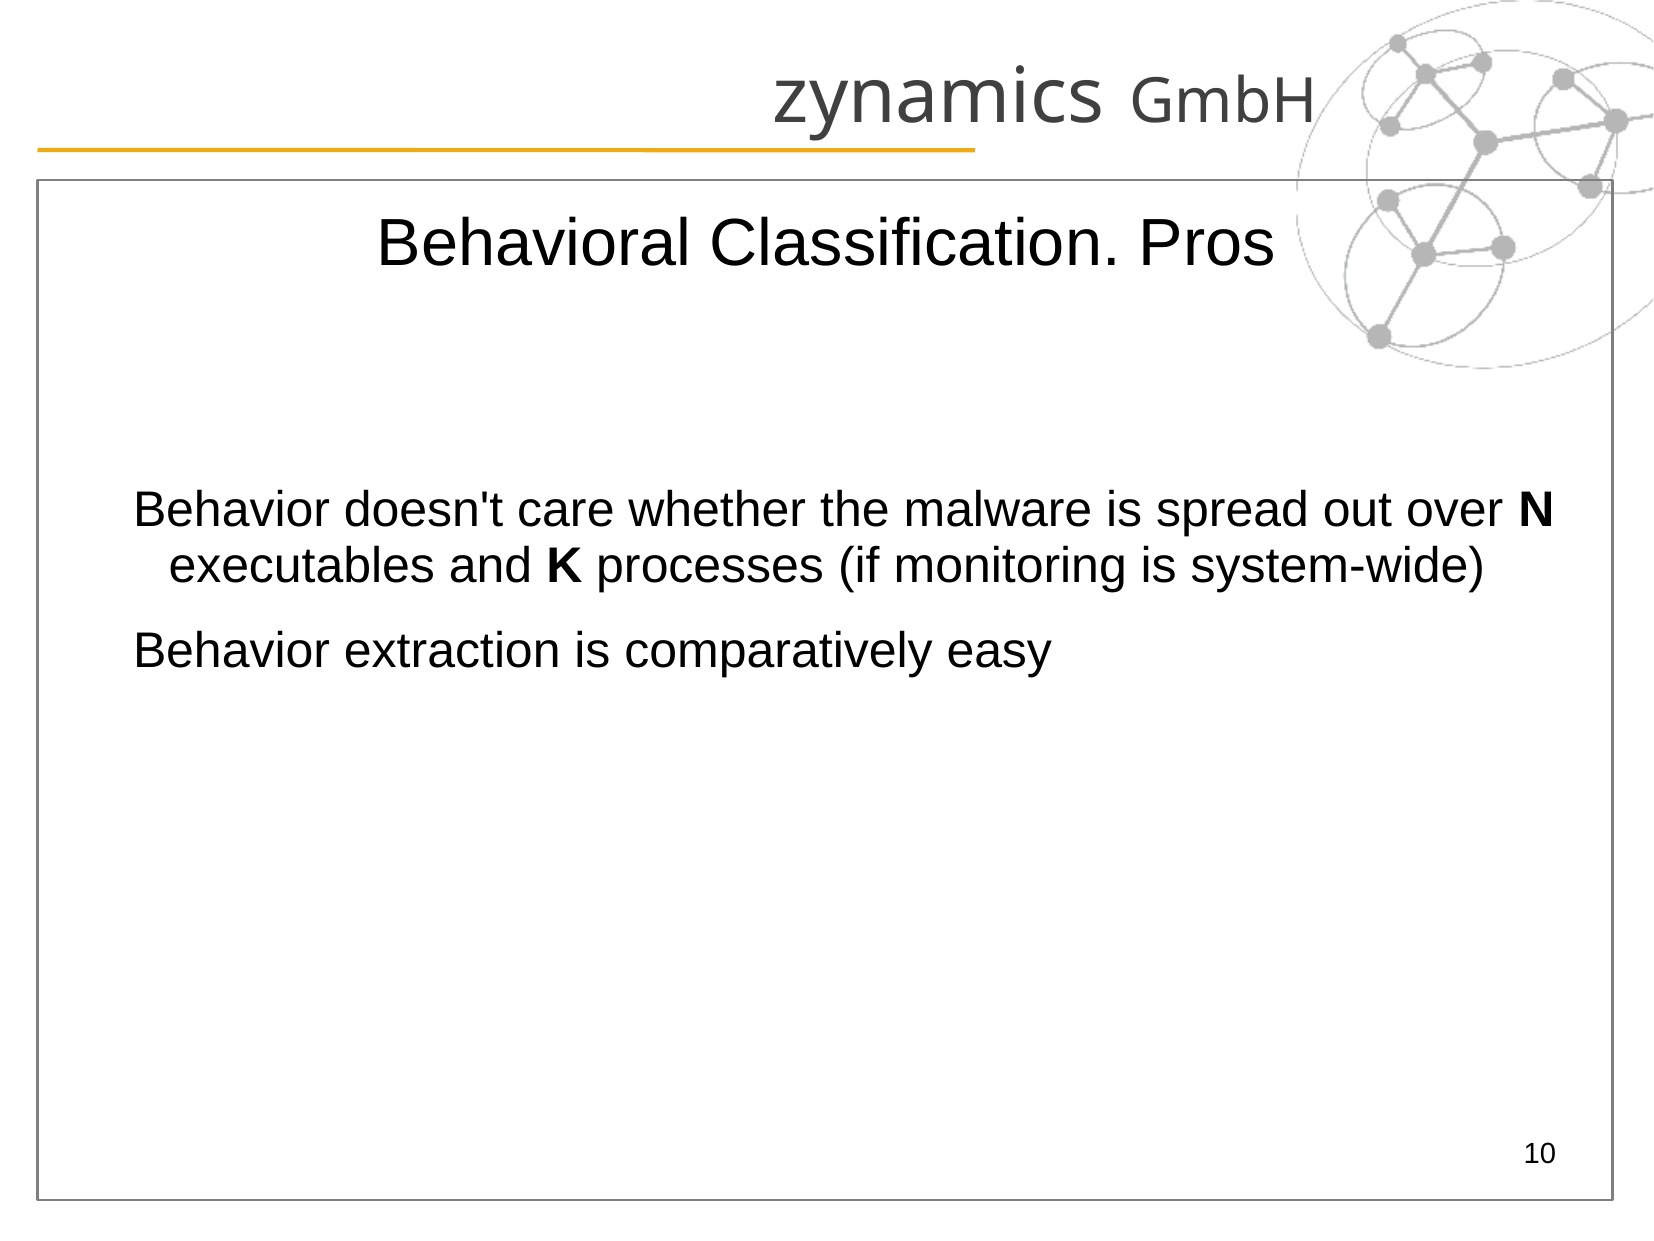

zynamics GmbH
# Behavioral Classification. Pros
Behavior doesn't care whether the malware is spread out over N executables and K processes (if monitoring is system-wide)
Behavior extraction is comparatively easy